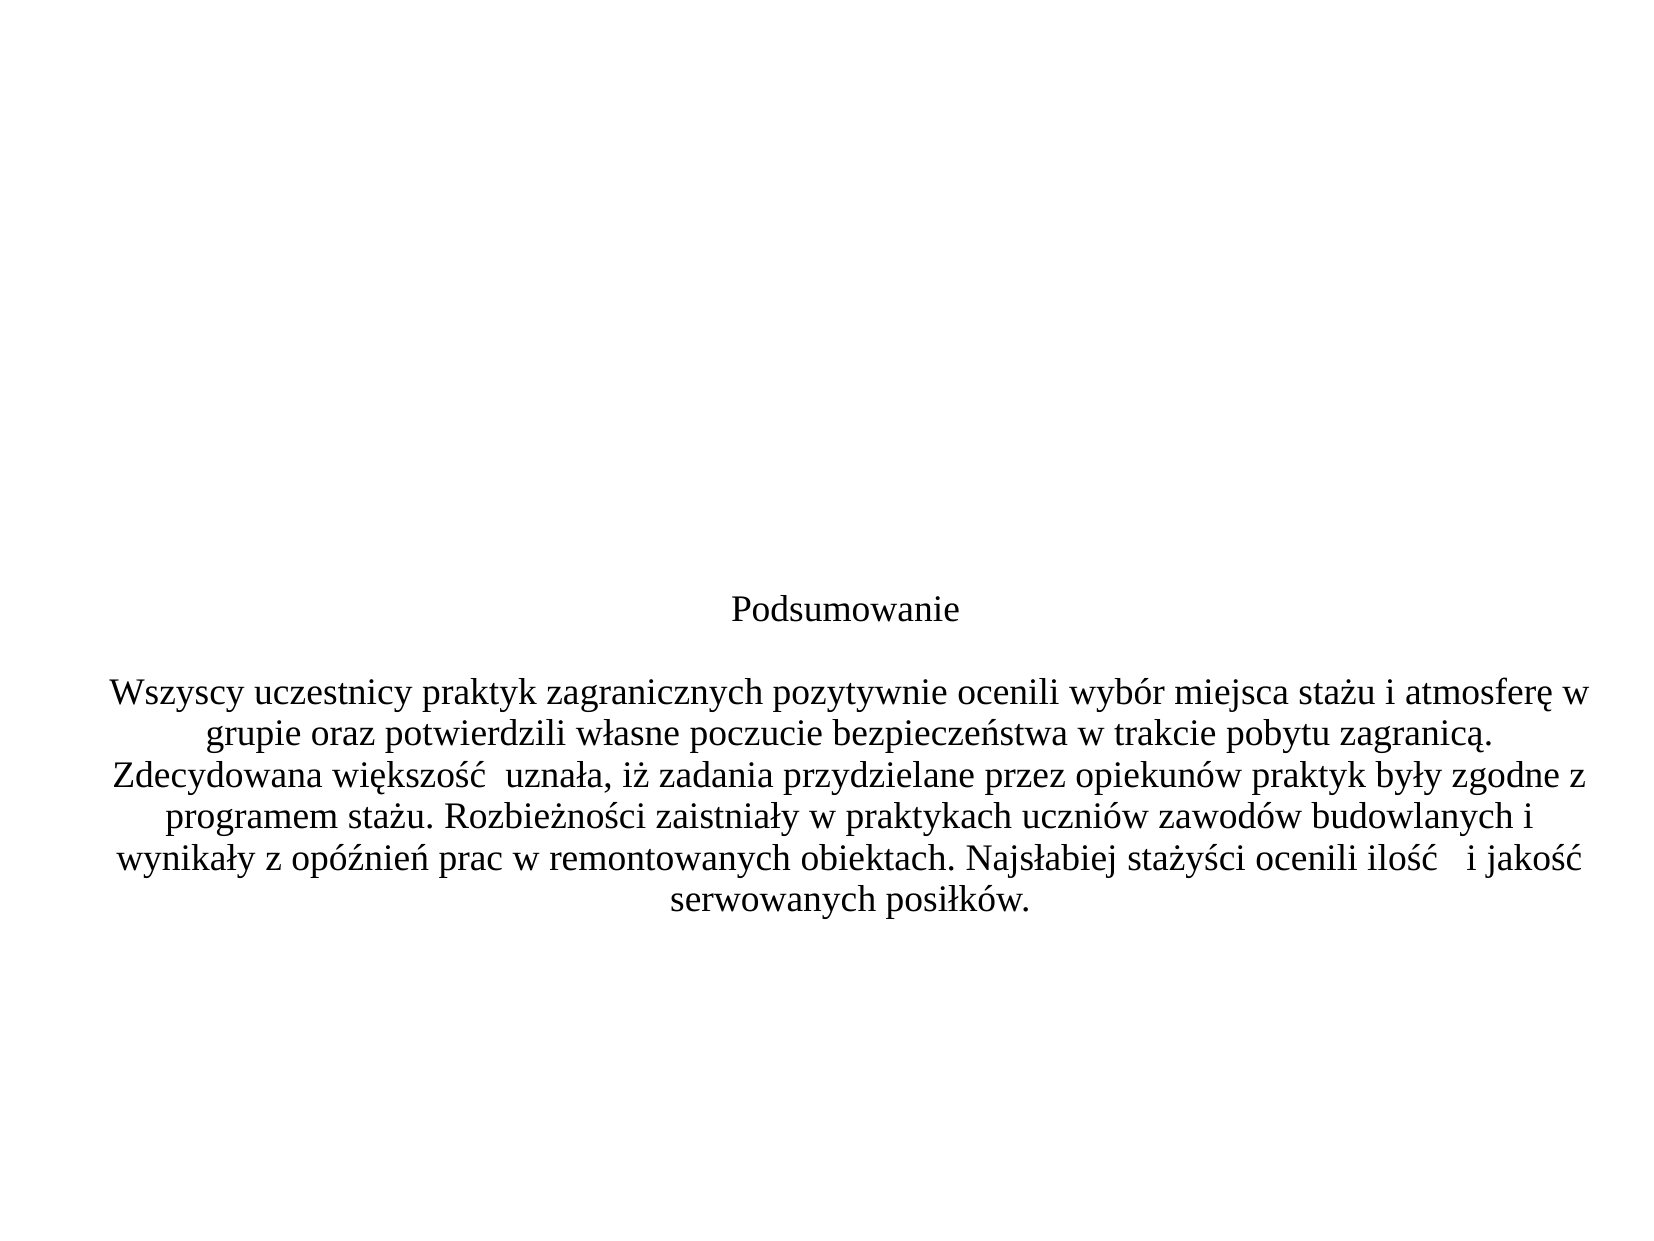

# Podsumowanie Wszyscy uczestnicy praktyk zagranicznych pozytywnie ocenili wybór miejsca stażu i atmosferę w grupie oraz potwierdzili własne poczucie bezpieczeństwa w trakcie pobytu zagranicą. Zdecydowana większość uznała, iż zadania przydzielane przez opiekunów praktyk były zgodne z programem stażu. Rozbieżności zaistniały w praktykach uczniów zawodów budowlanych i wynikały z opóźnień prac w remontowanych obiektach. Najsłabiej stażyści ocenili ilość i jakość serwowanych posiłków.